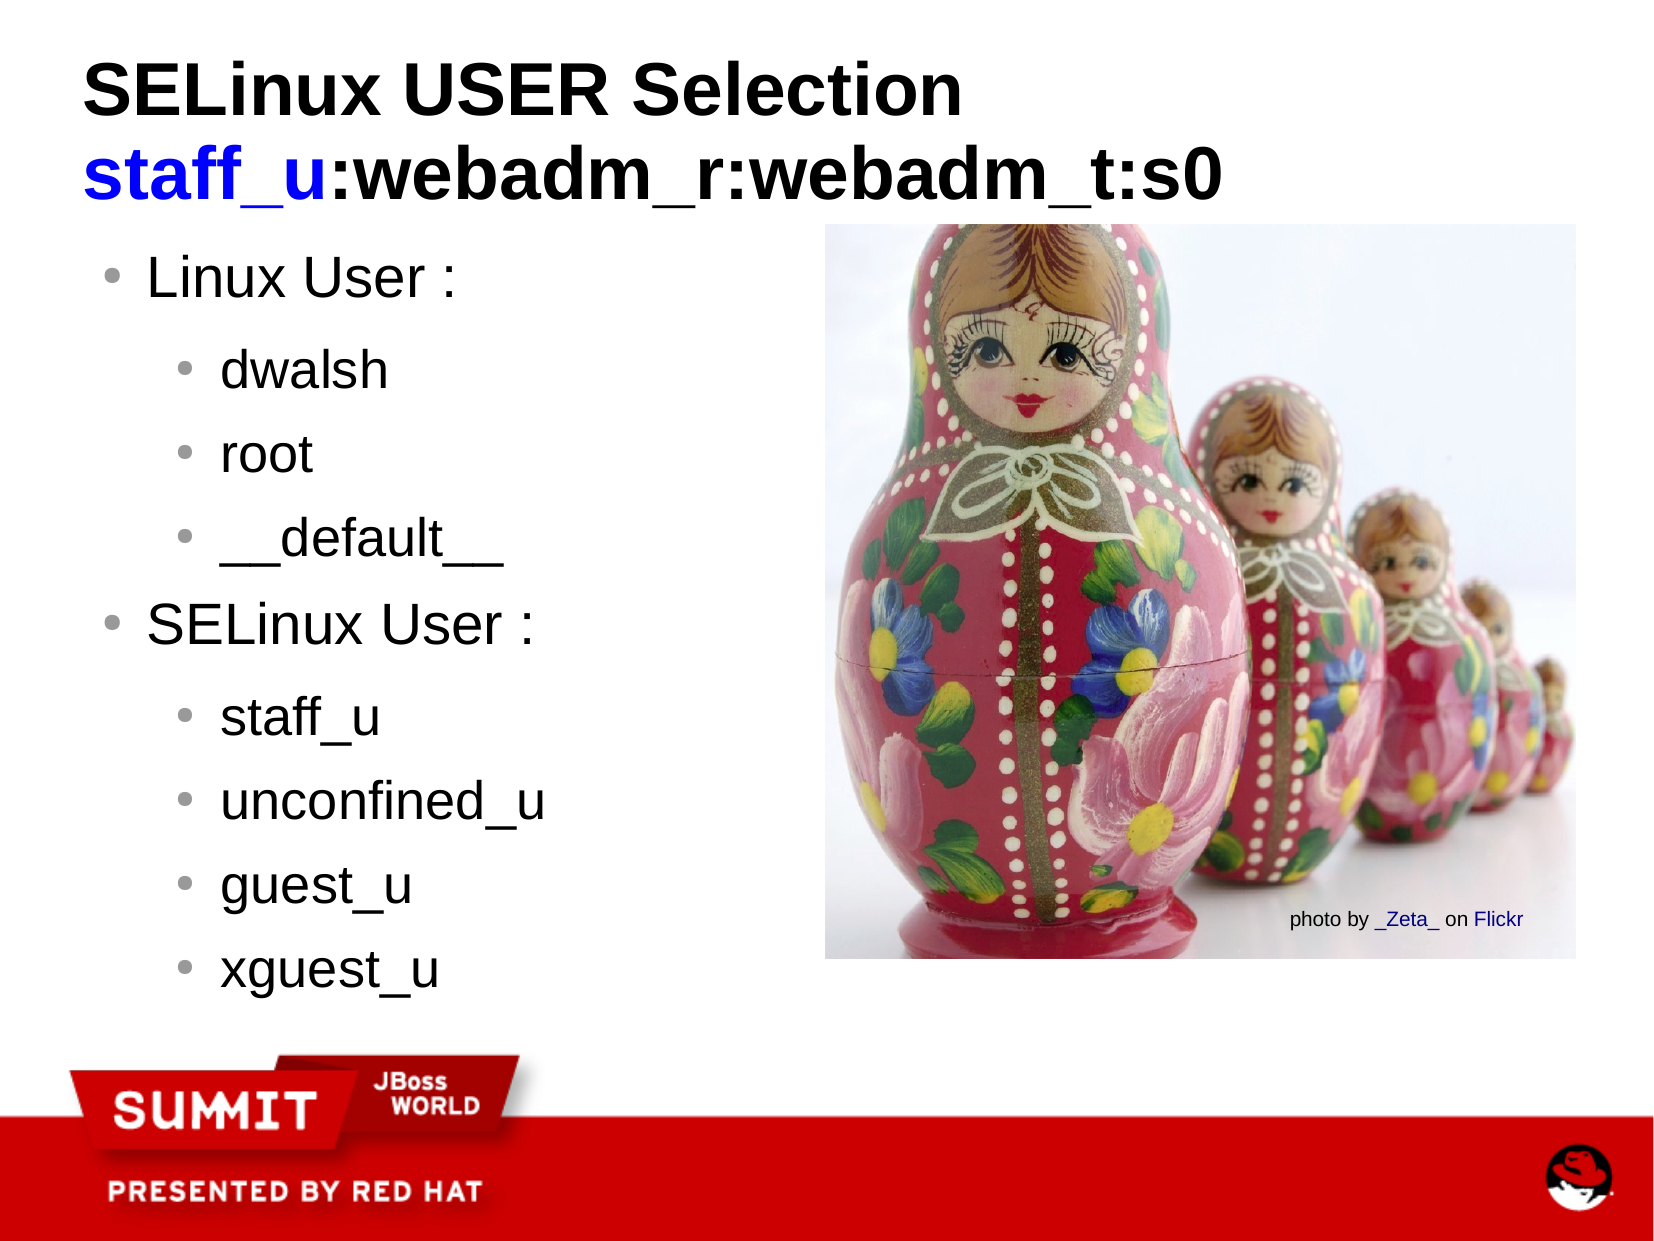

# SELinux USER Selection staff_u:webadm_r:webadm_t:s0
Linux User :
dwalsh
root
__default__
SELinux User :
staff_u
unconfined_u
guest_u
xguest_u
photo by _Zeta_ on Flickr